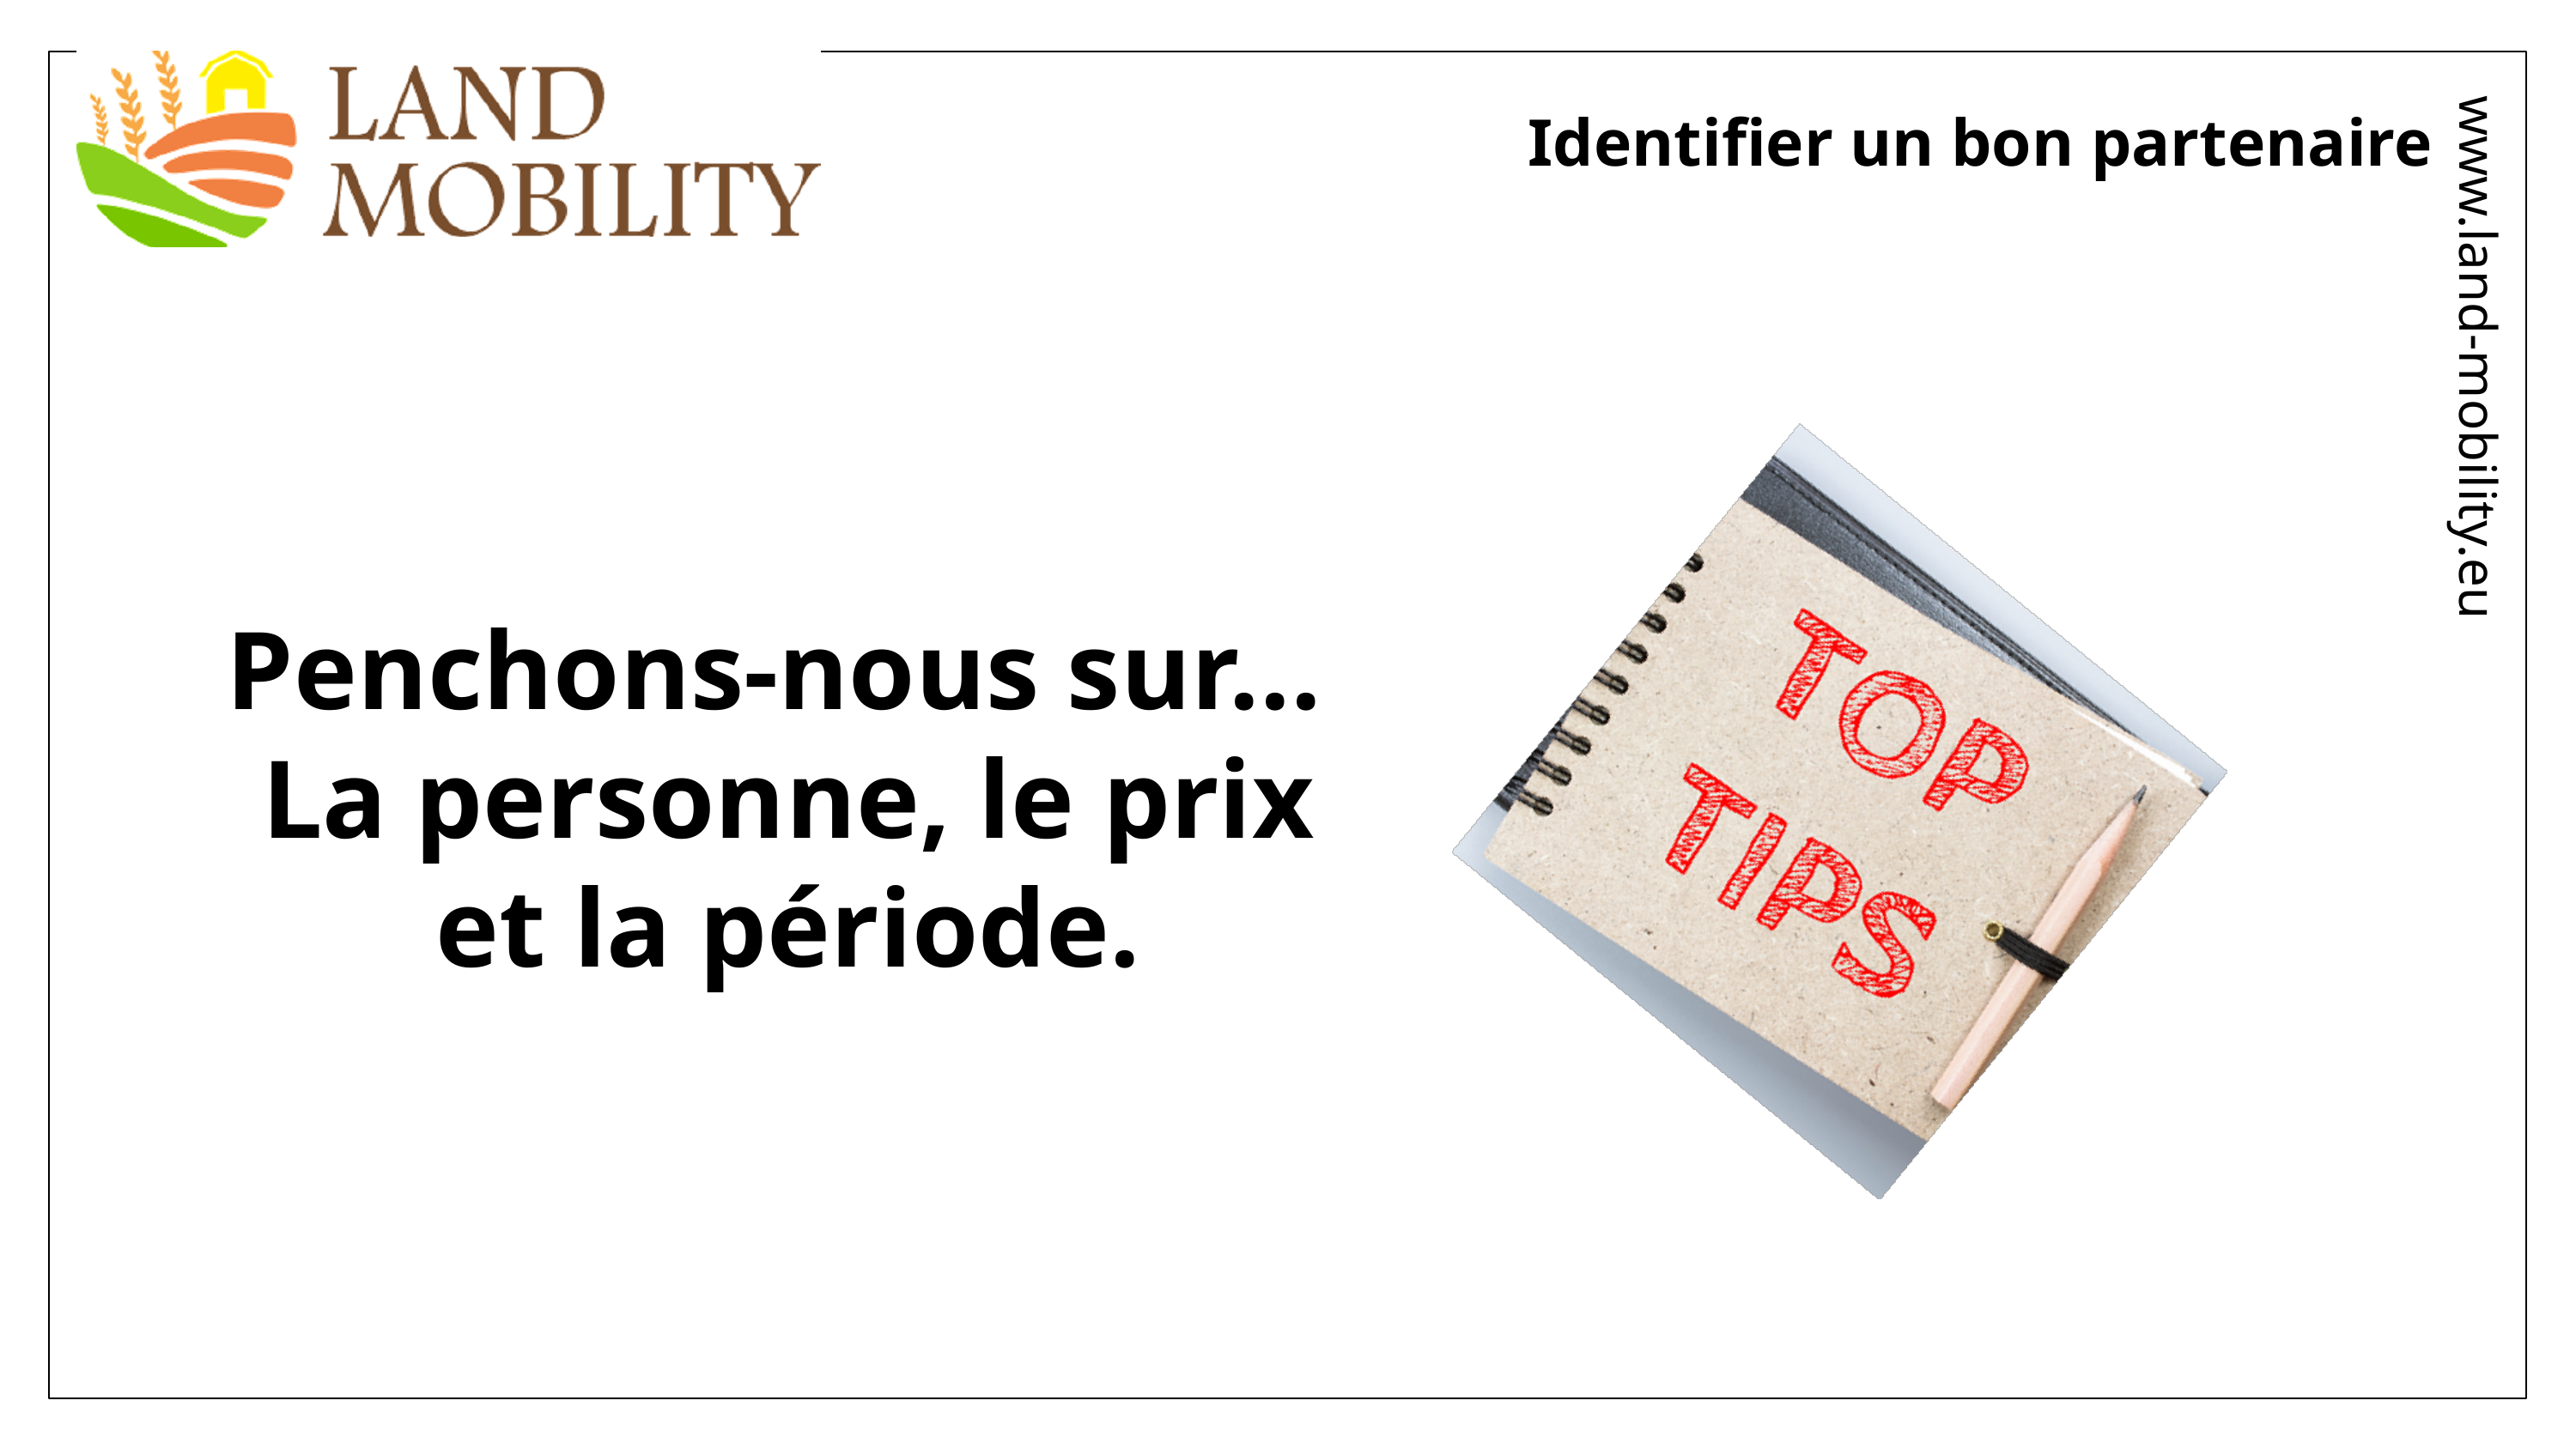

Identifier un bon partenaire
Penchons-nous sur...
La personne, le prix et la période.
www.land-mobility.eu